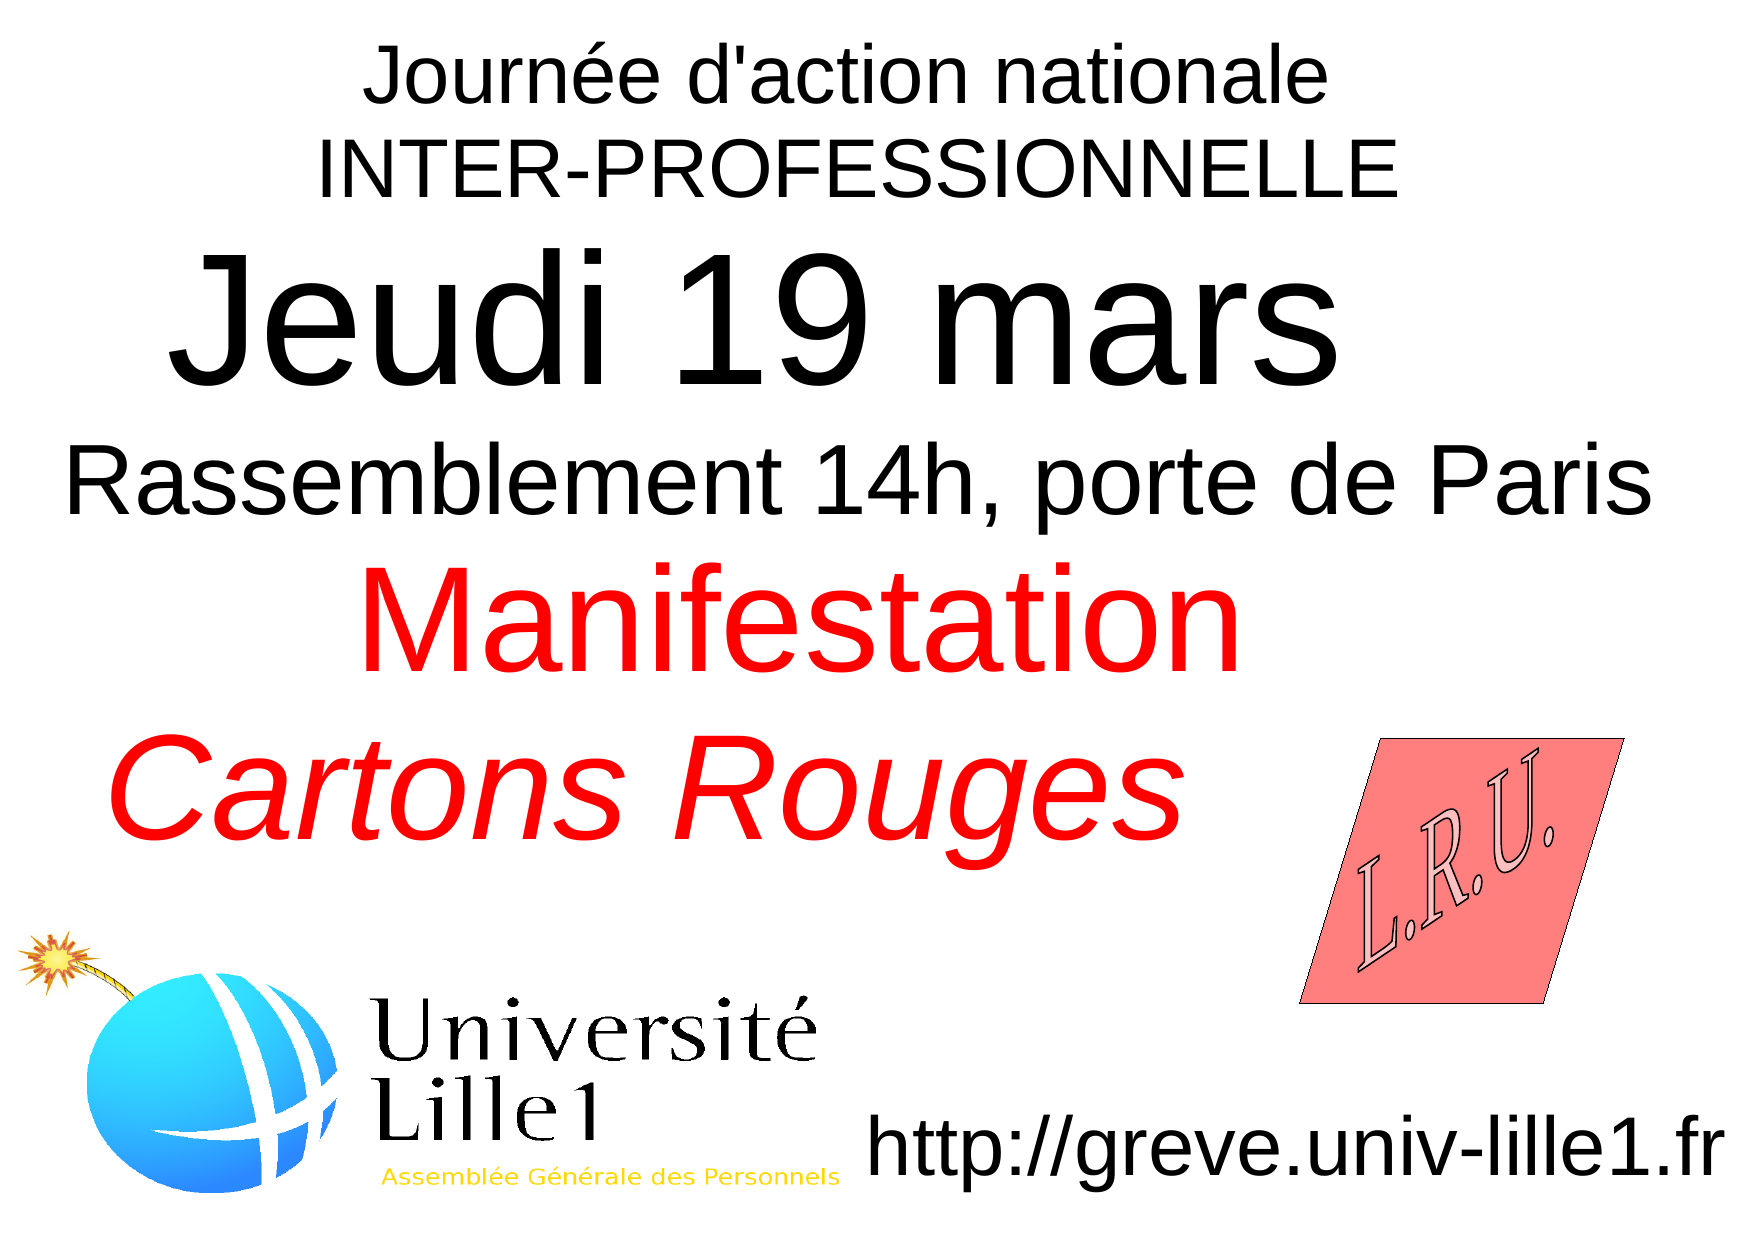

Journée d'action nationale
INTER-PROFESSIONNELLE
 Jeudi 19 mars
Rassemblement 14h, porte de Paris
 Manifestation
 Cartons Rouges
L.R.U.
http://greve.univ-lille1.fr